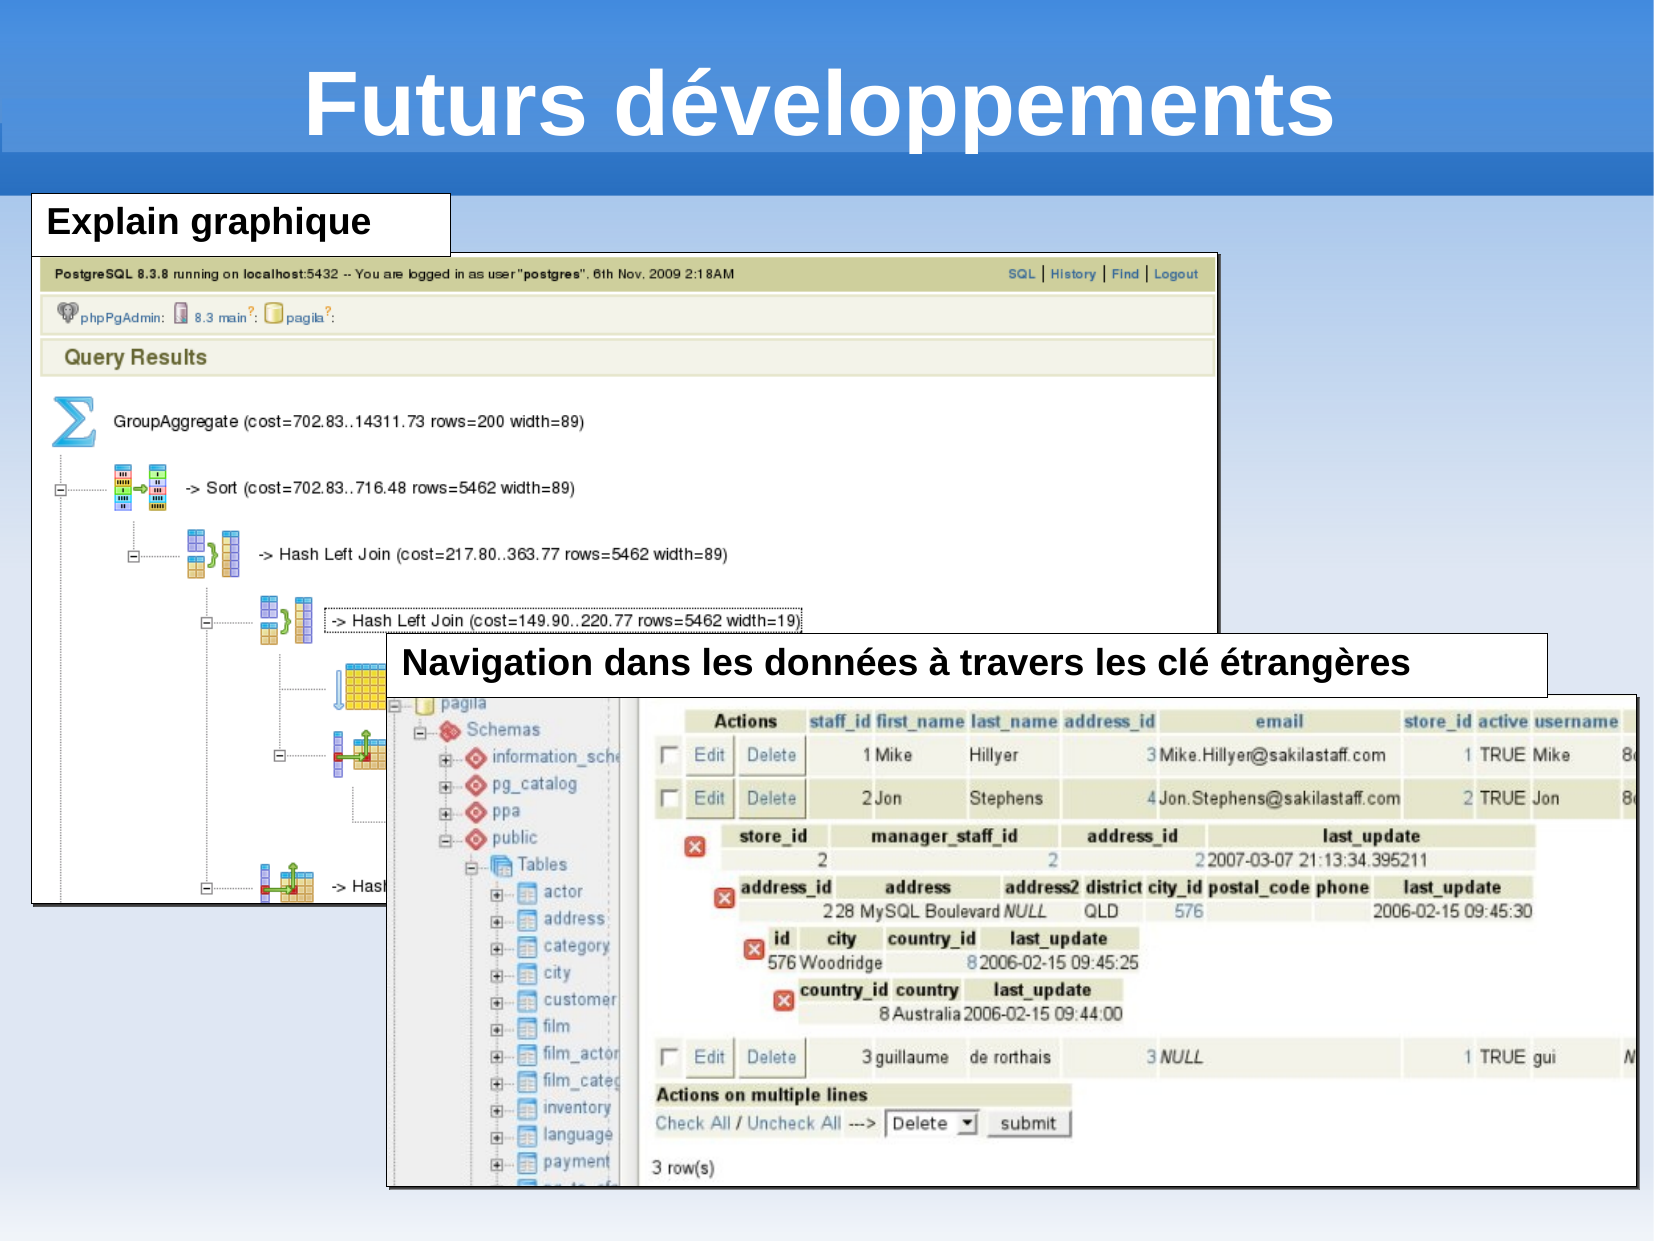

# Futurs développements
Explain graphique
Navigation dans les données à travers les clé étrangères